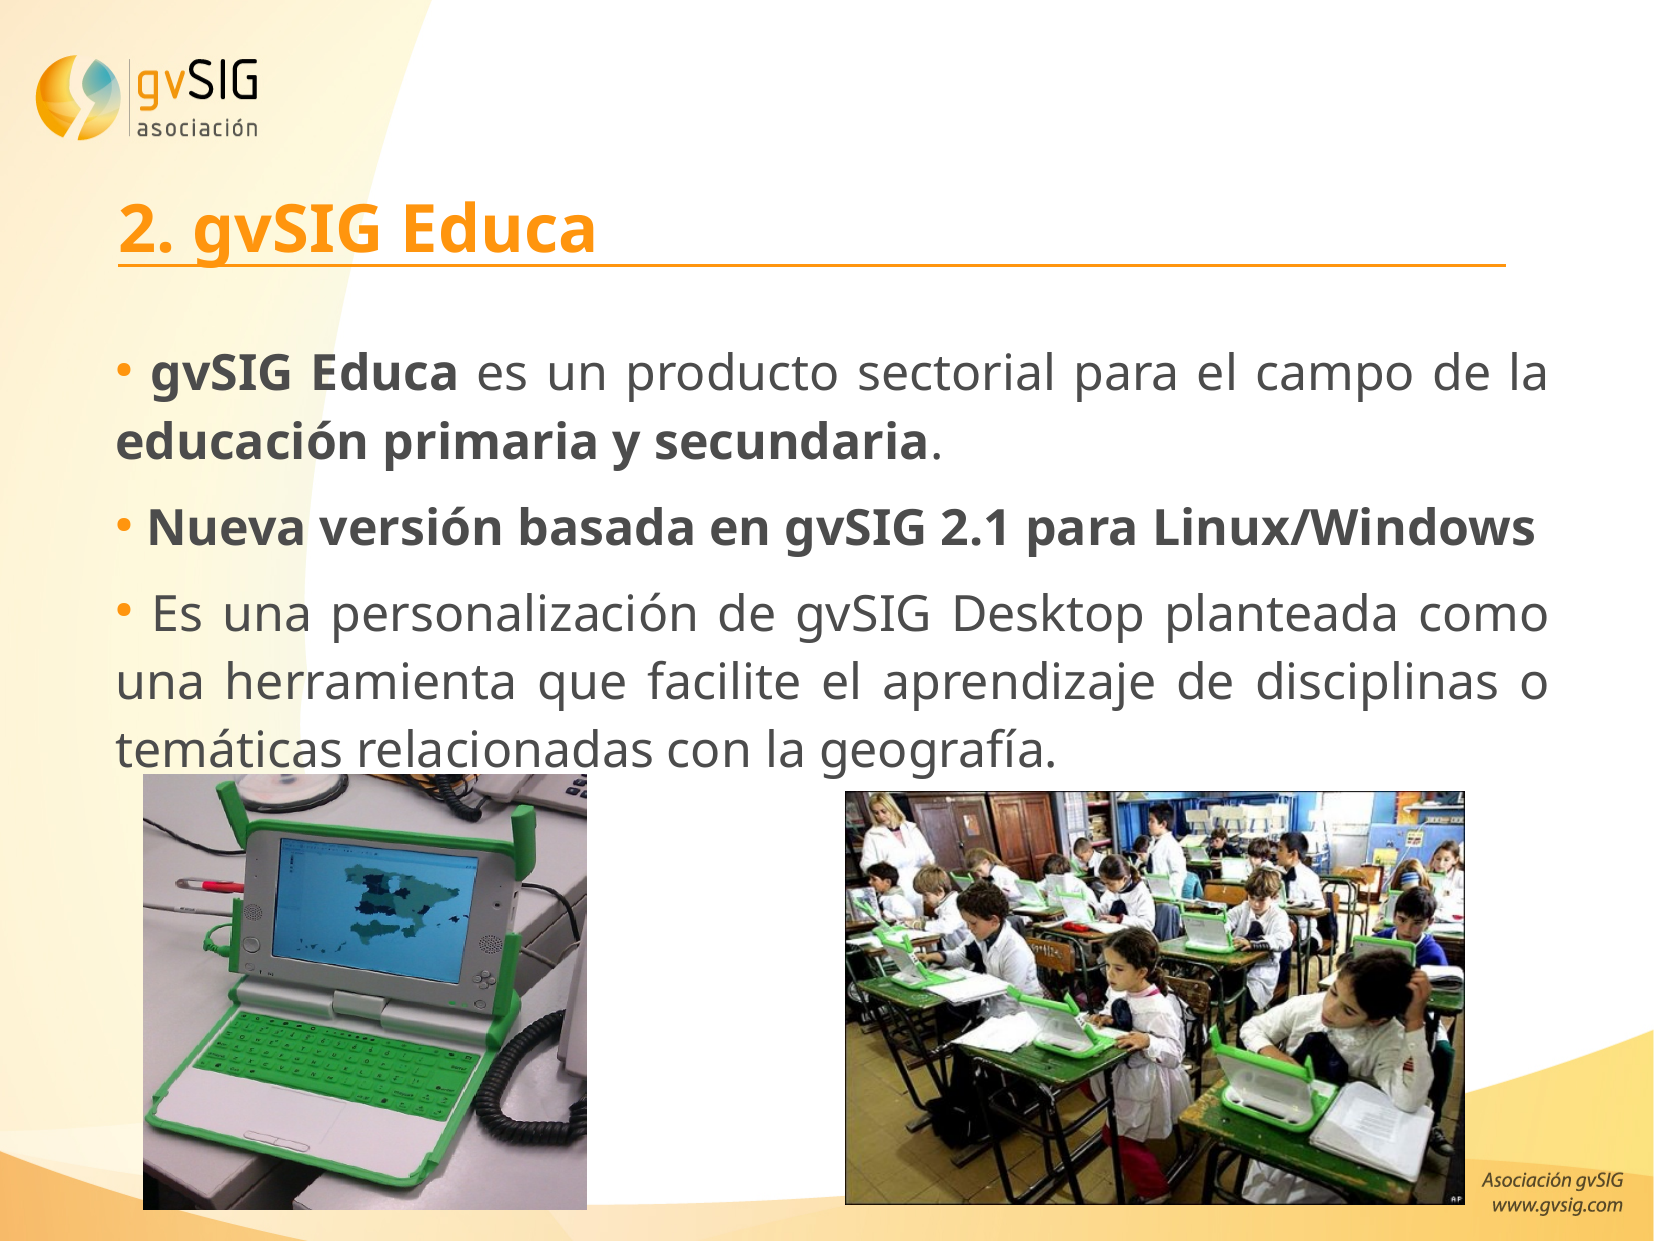

# 2. gvSIG Educa
 gvSIG Educa es un producto sectorial para el campo de la educación primaria y secundaria.
 Nueva versión basada en gvSIG 2.1 para Linux/Windows
 Es una personalización de gvSIG Desktop planteada como una herramienta que facilite el aprendizaje de disciplinas o temáticas relacionadas con la geografía.